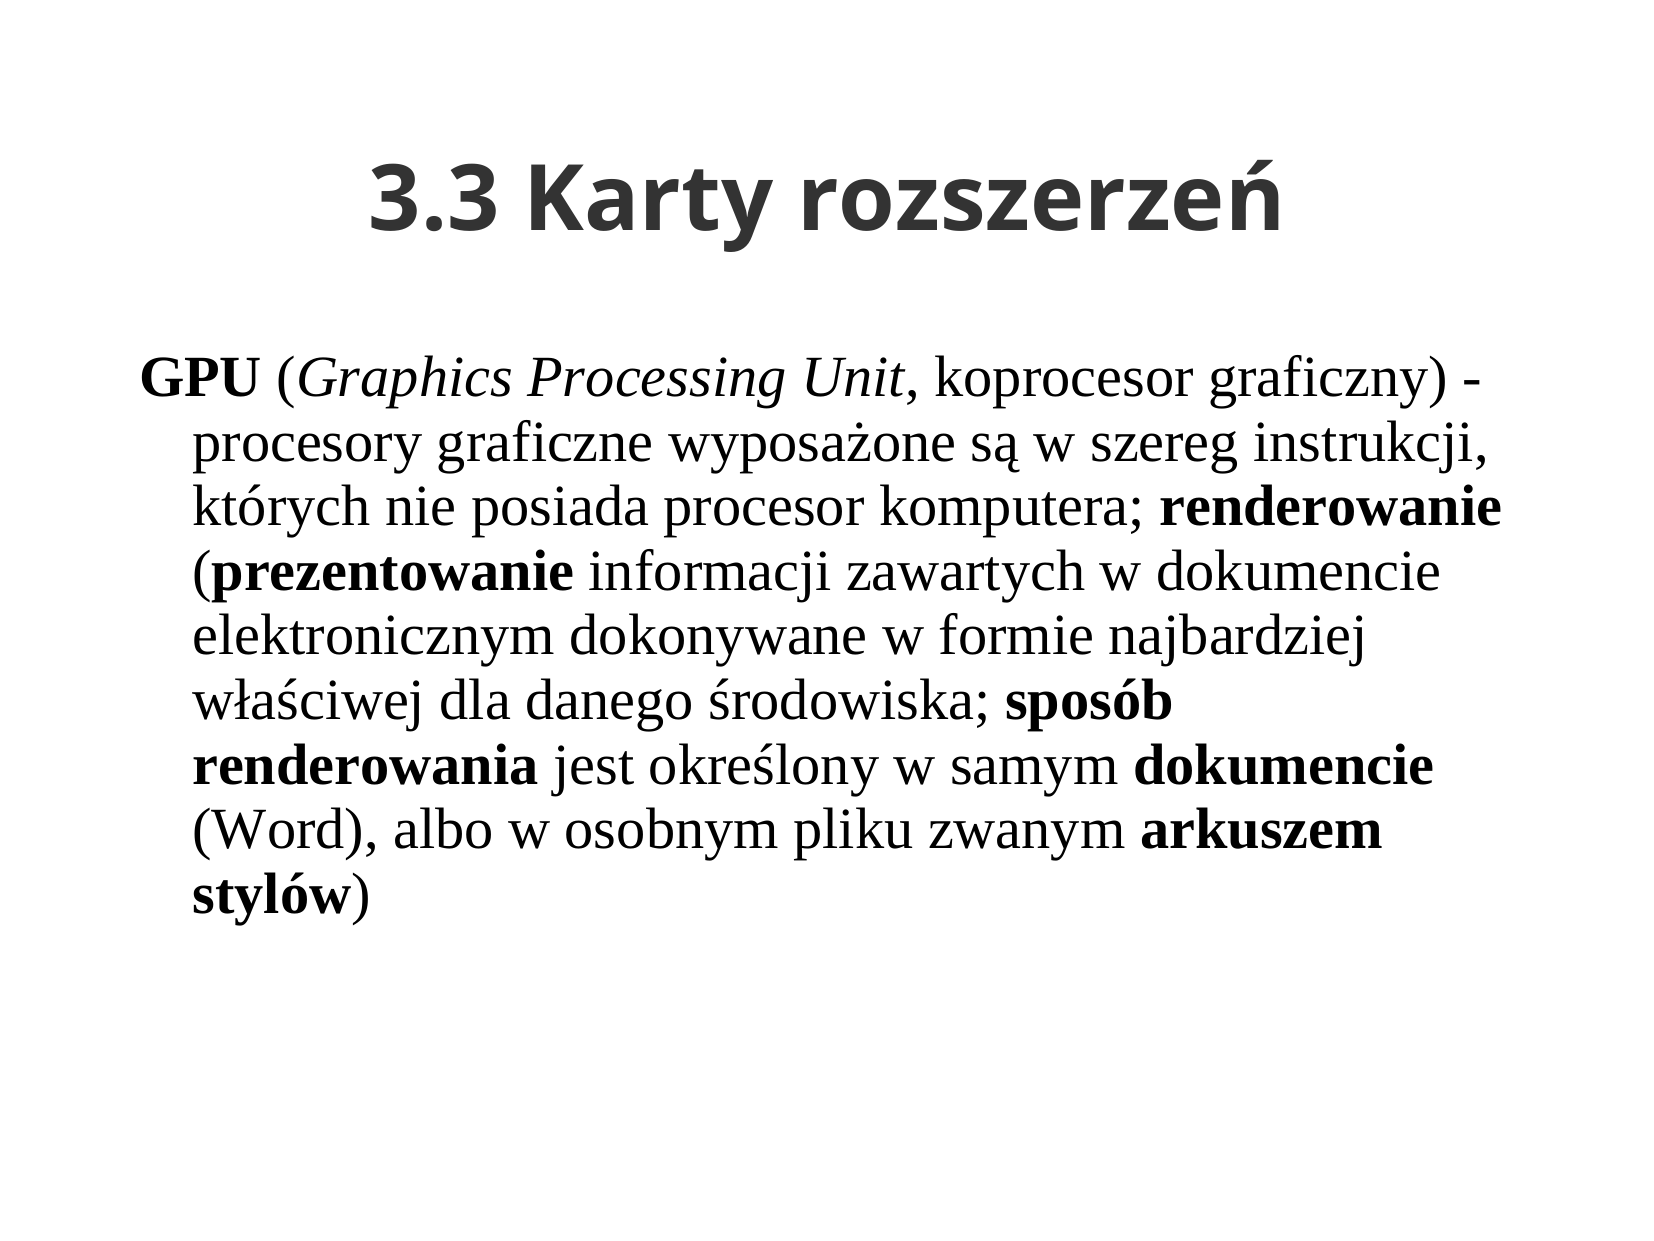

# 3.3 Karty rozszerzeń
GPU (Graphics Processing Unit, koprocesor graficzny) - procesory graficzne wyposażone są w szereg instrukcji, których nie posiada procesor komputera; renderowanie (prezentowanie informacji zawartych w dokumencie elektronicznym dokonywane w formie najbardziej właściwej dla danego środowiska; sposób renderowania jest określony w samym dokumencie (Word), albo w osobnym pliku zwanym arkuszem stylów)